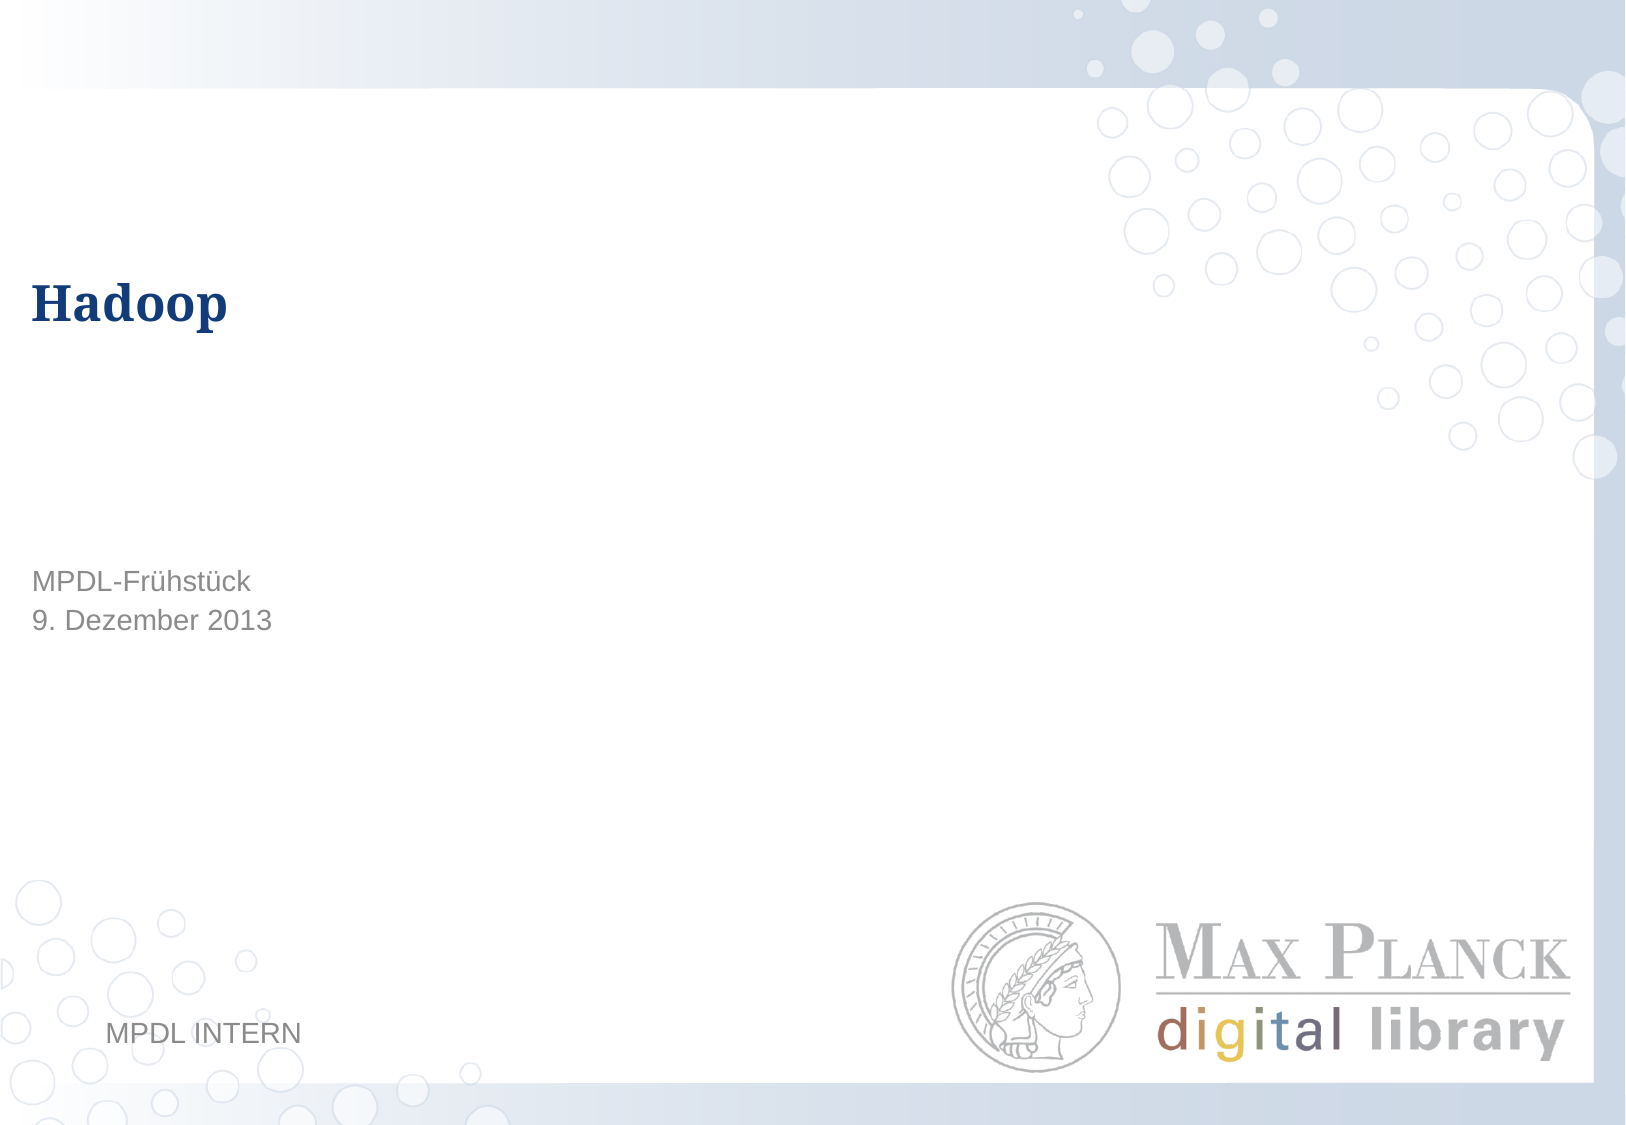

# Hadoop
MPDL-Frühstück
9. Dezember 2013
MPDL INTERN